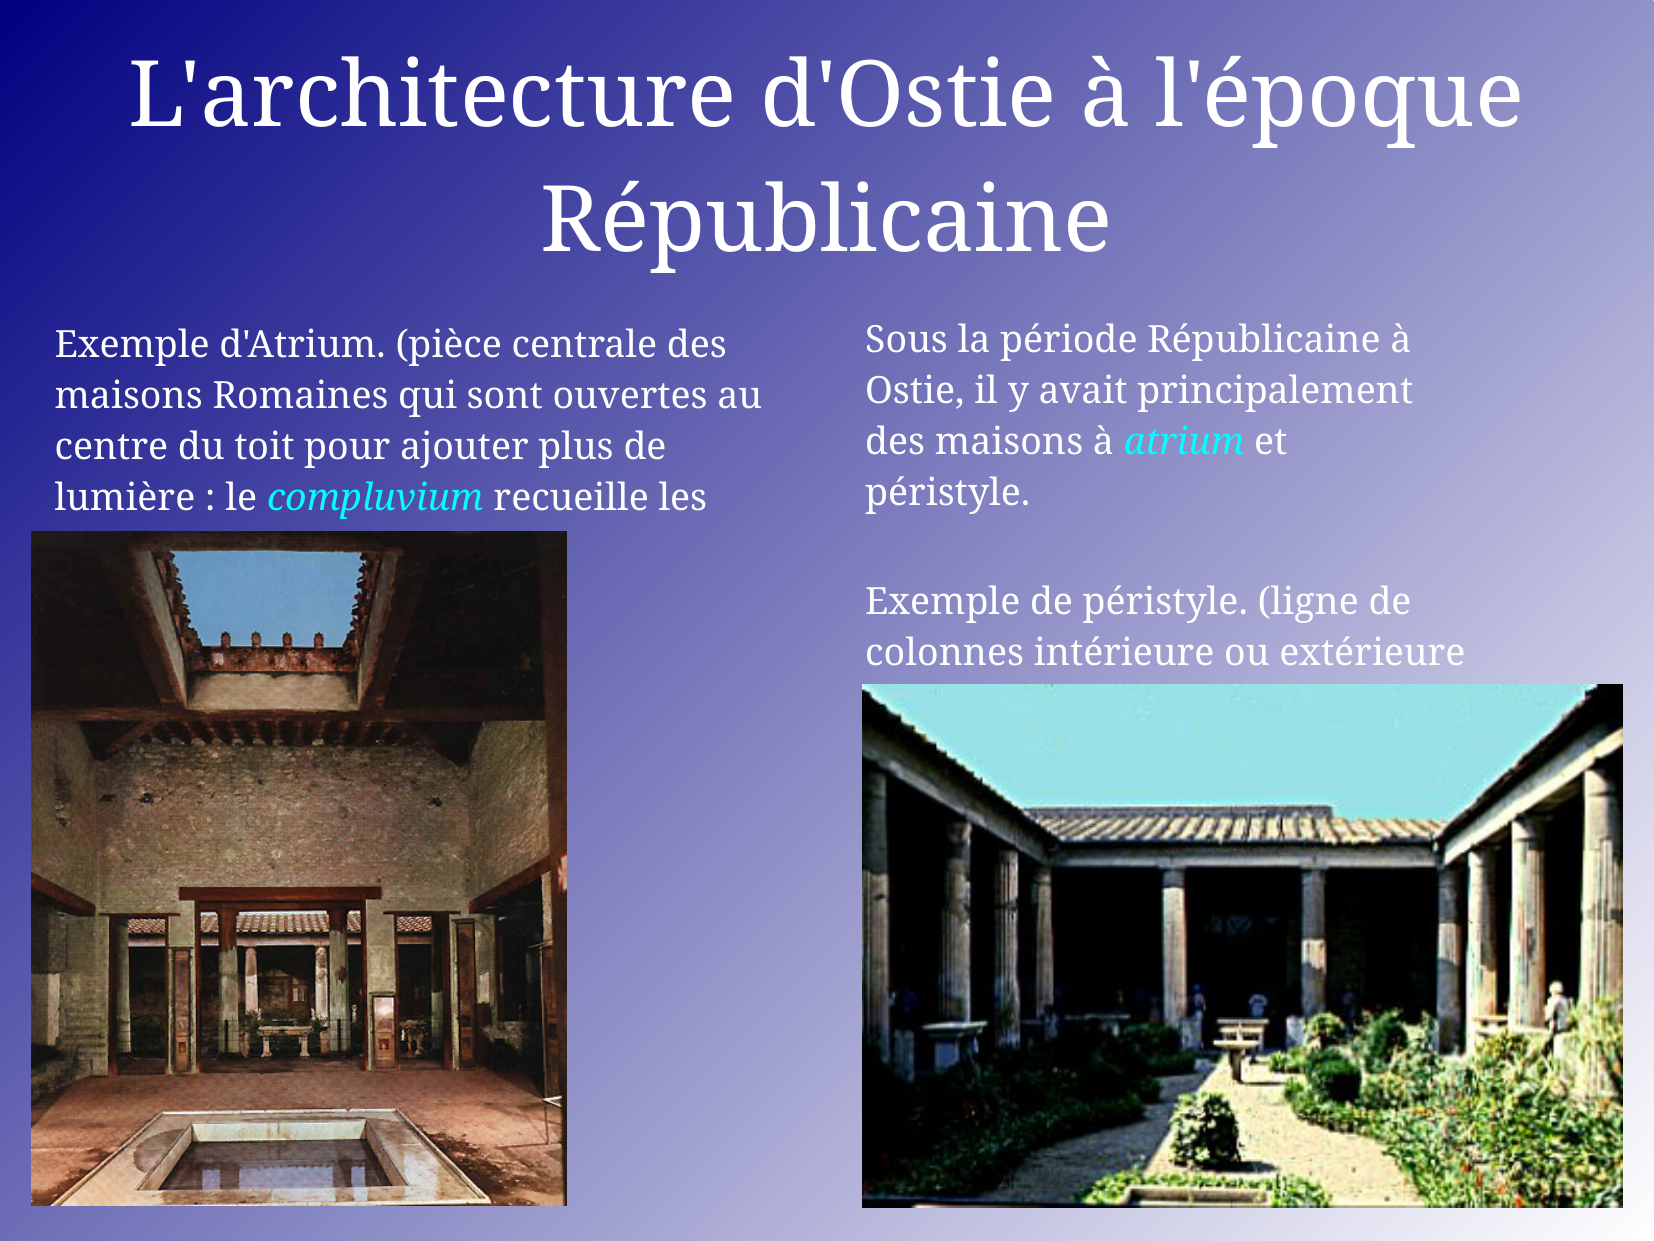

# L'architecture d'Ostie à l'époque Républicaine
Sous la période Républicaine à Ostie, il y avait principalement des maisons à atrium et péristyle.
Exemple d'Atrium. (pièce centrale des maisons Romaines qui sont ouvertes au centre du toit pour ajouter plus de lumière : le compluvium recueille les eaux de pluie.)
Exemple de péristyle. (ligne de colonnes intérieure ou extérieure d'une maison.)